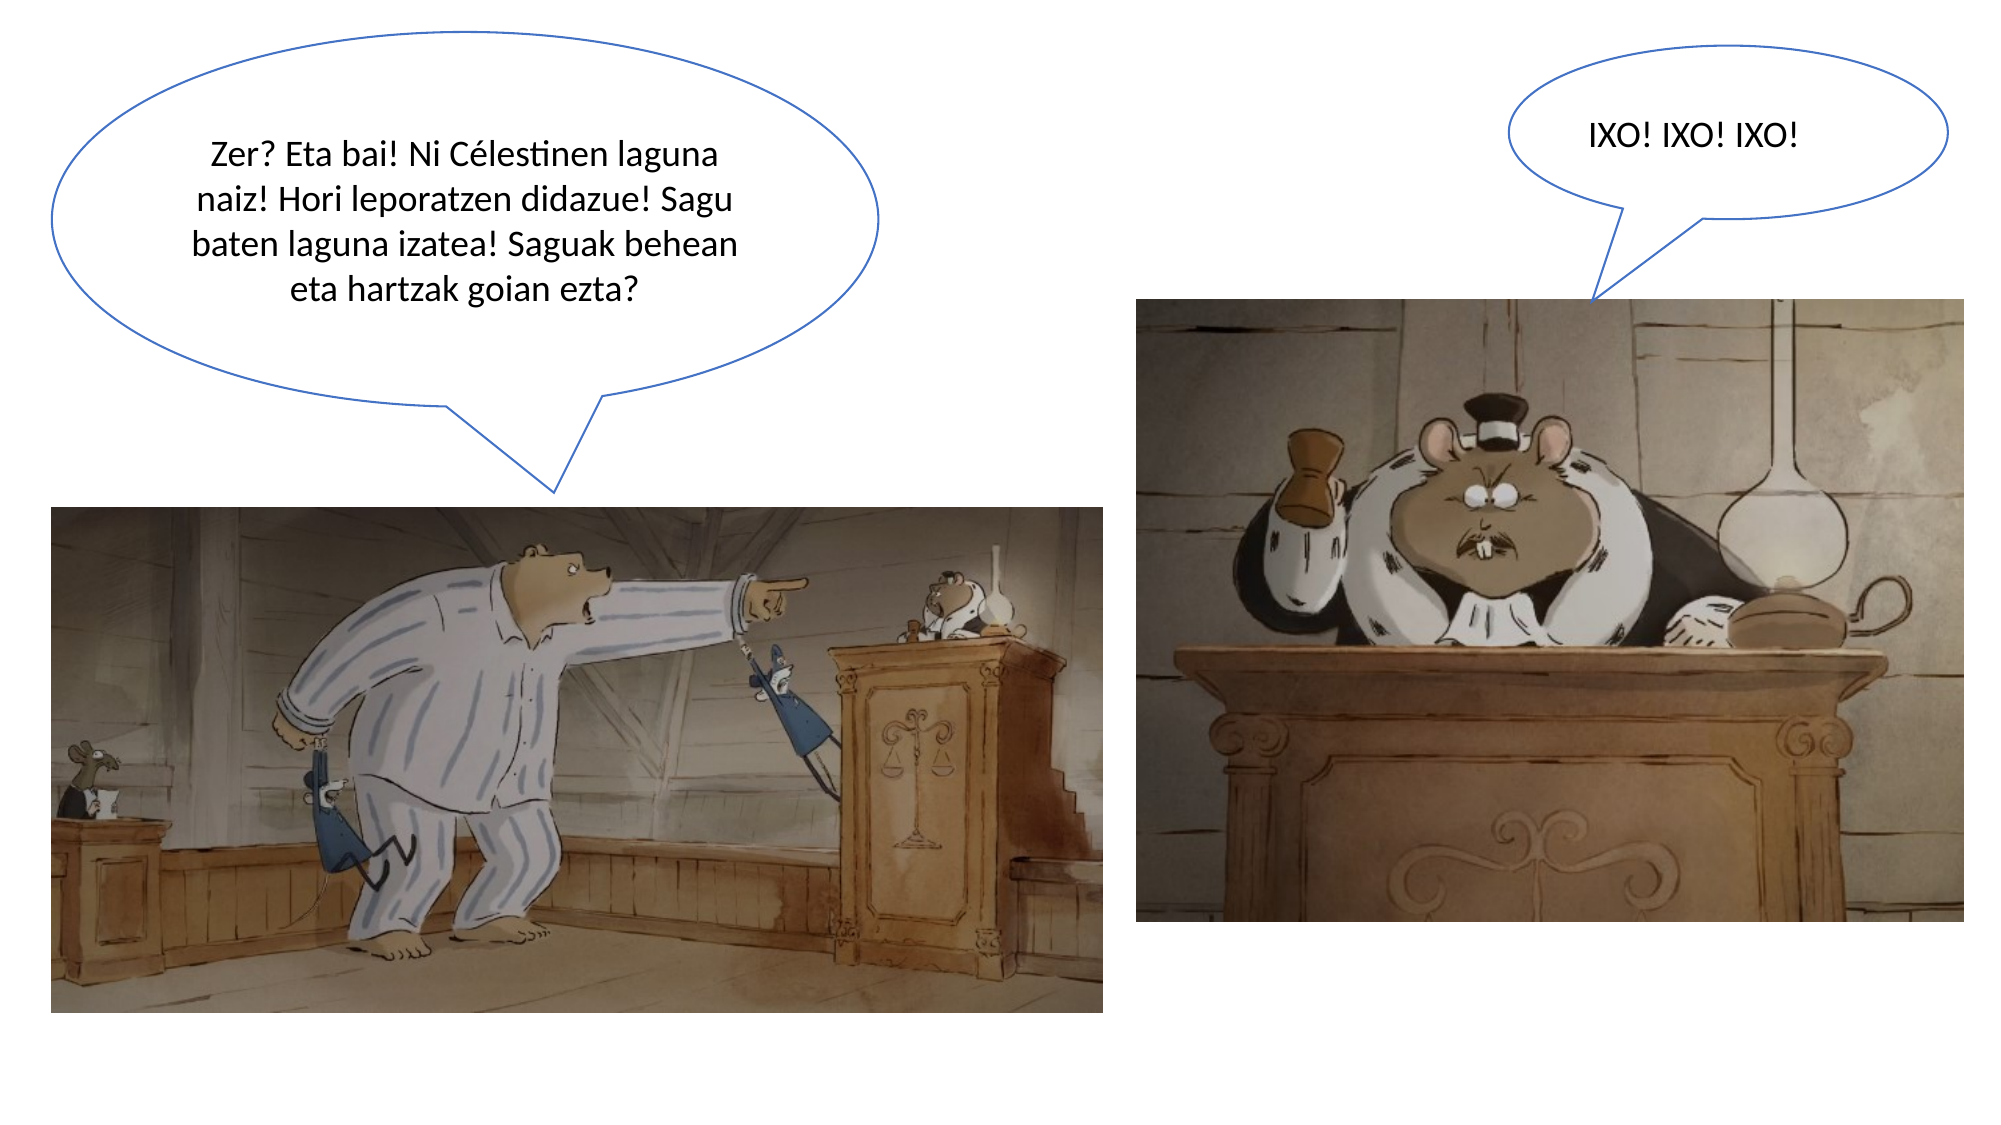

Zer? Eta bai! Ni Célestinen laguna naiz! Hori leporatzen didazue! Sagu baten laguna izatea! Saguak behean eta hartzak goian ezta?
IXO! IXO! IXO!